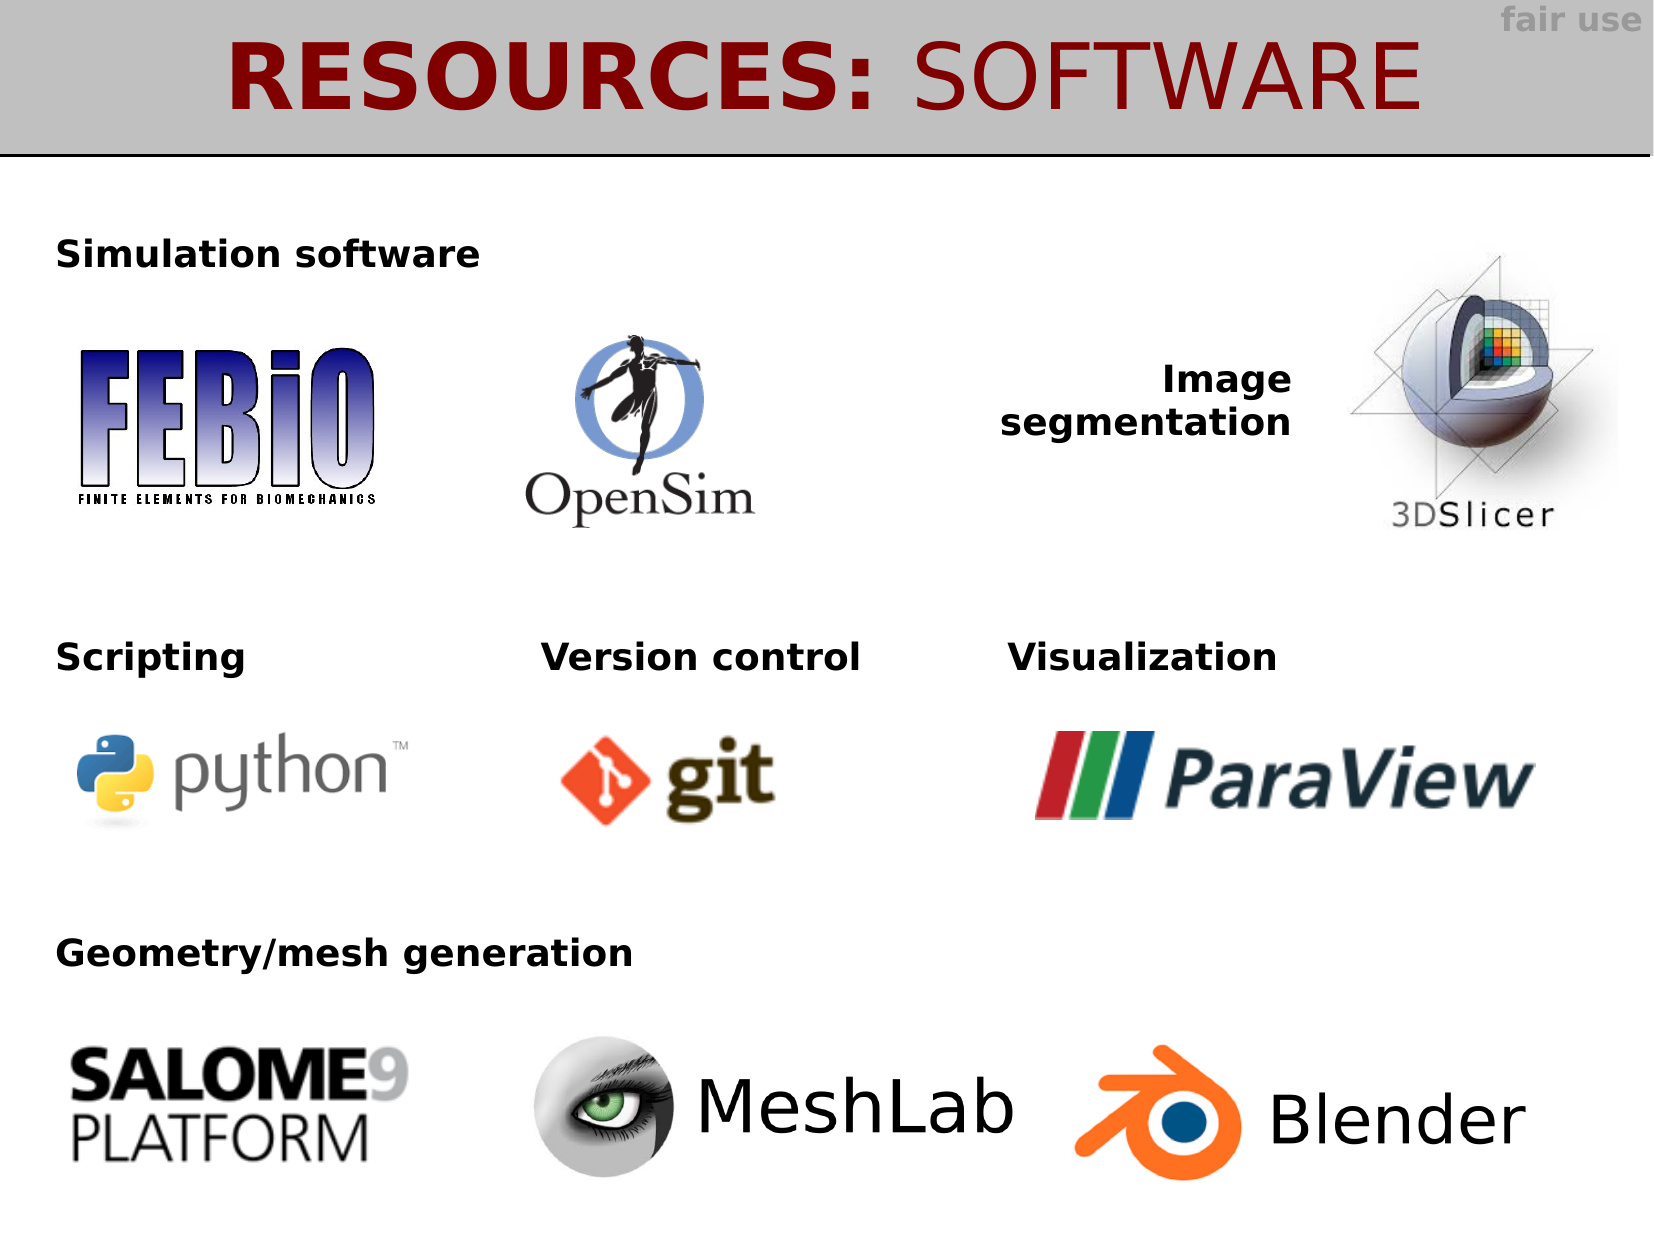

fair use
RESOURCES: SOFTWARE
Simulation software
Image
segmentation
Scripting
Version control
Visualization
Geometry/mesh generation